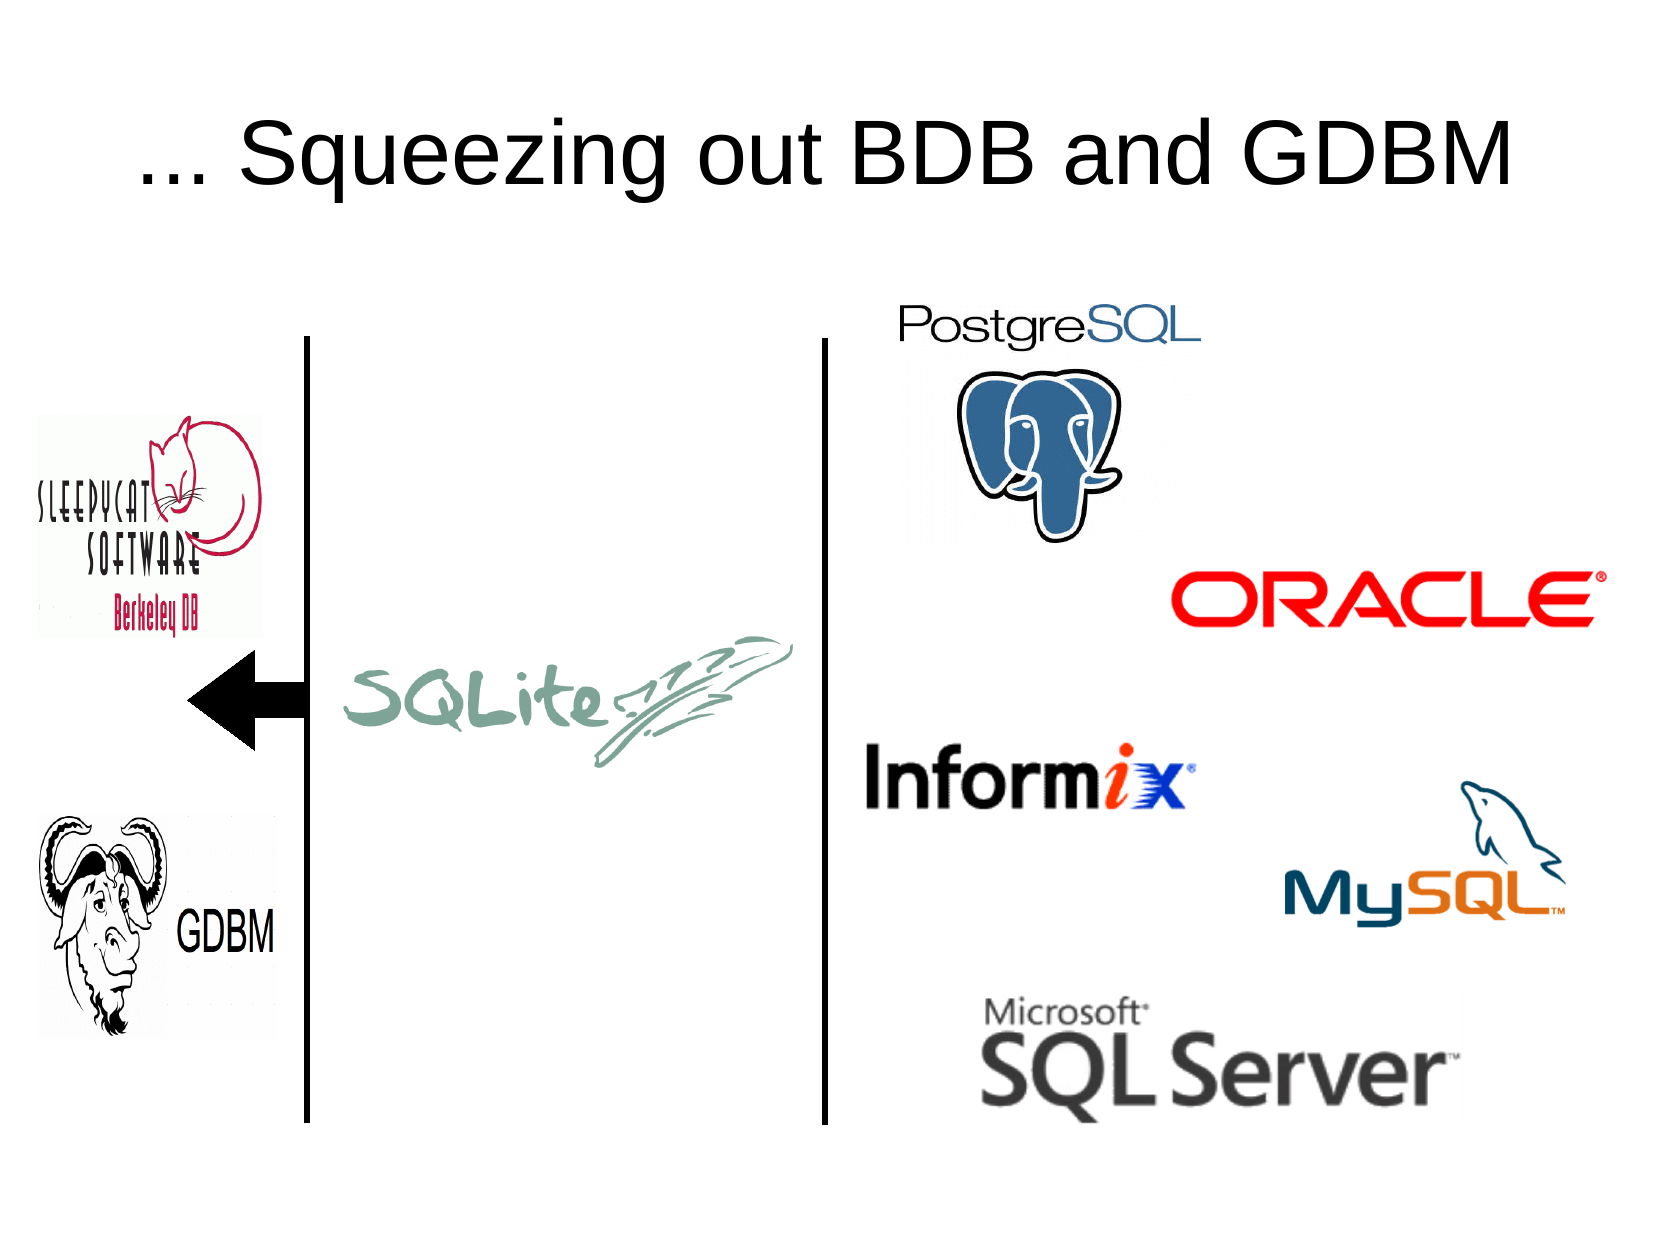

# ... Squeezing out BDB and GDBM